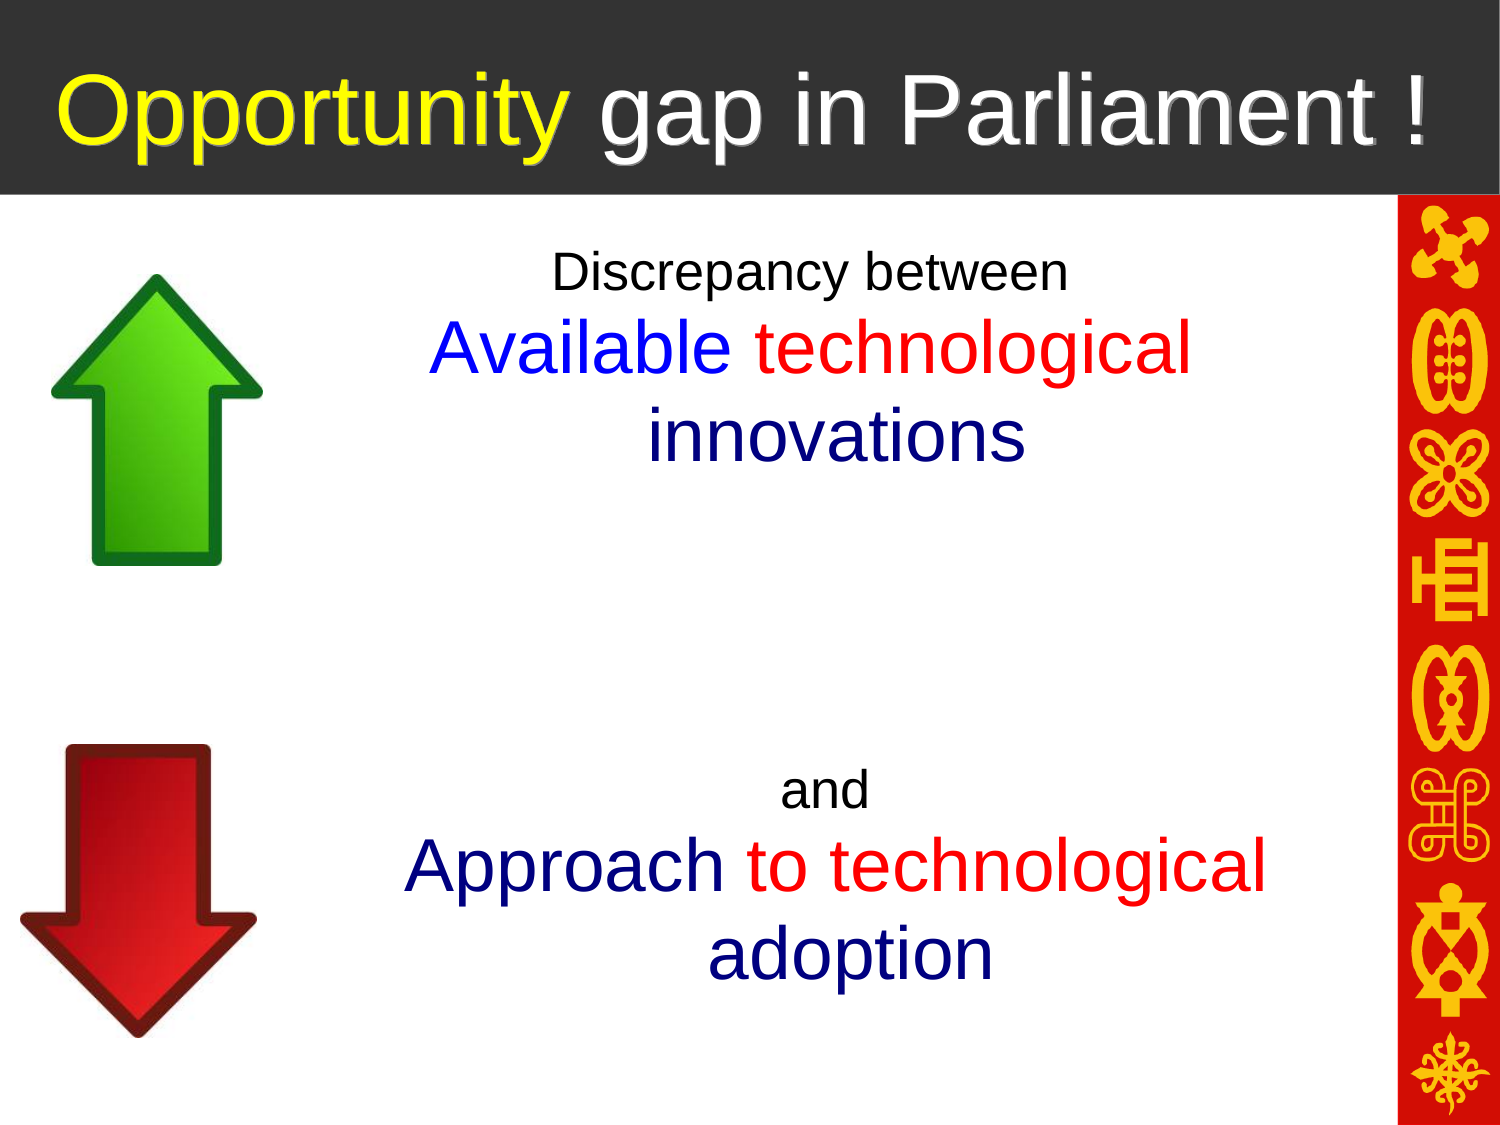

# Opportunity gap in Parliament !
Discrepancy between
Available technological innovations
and
 Approach to technological adoption